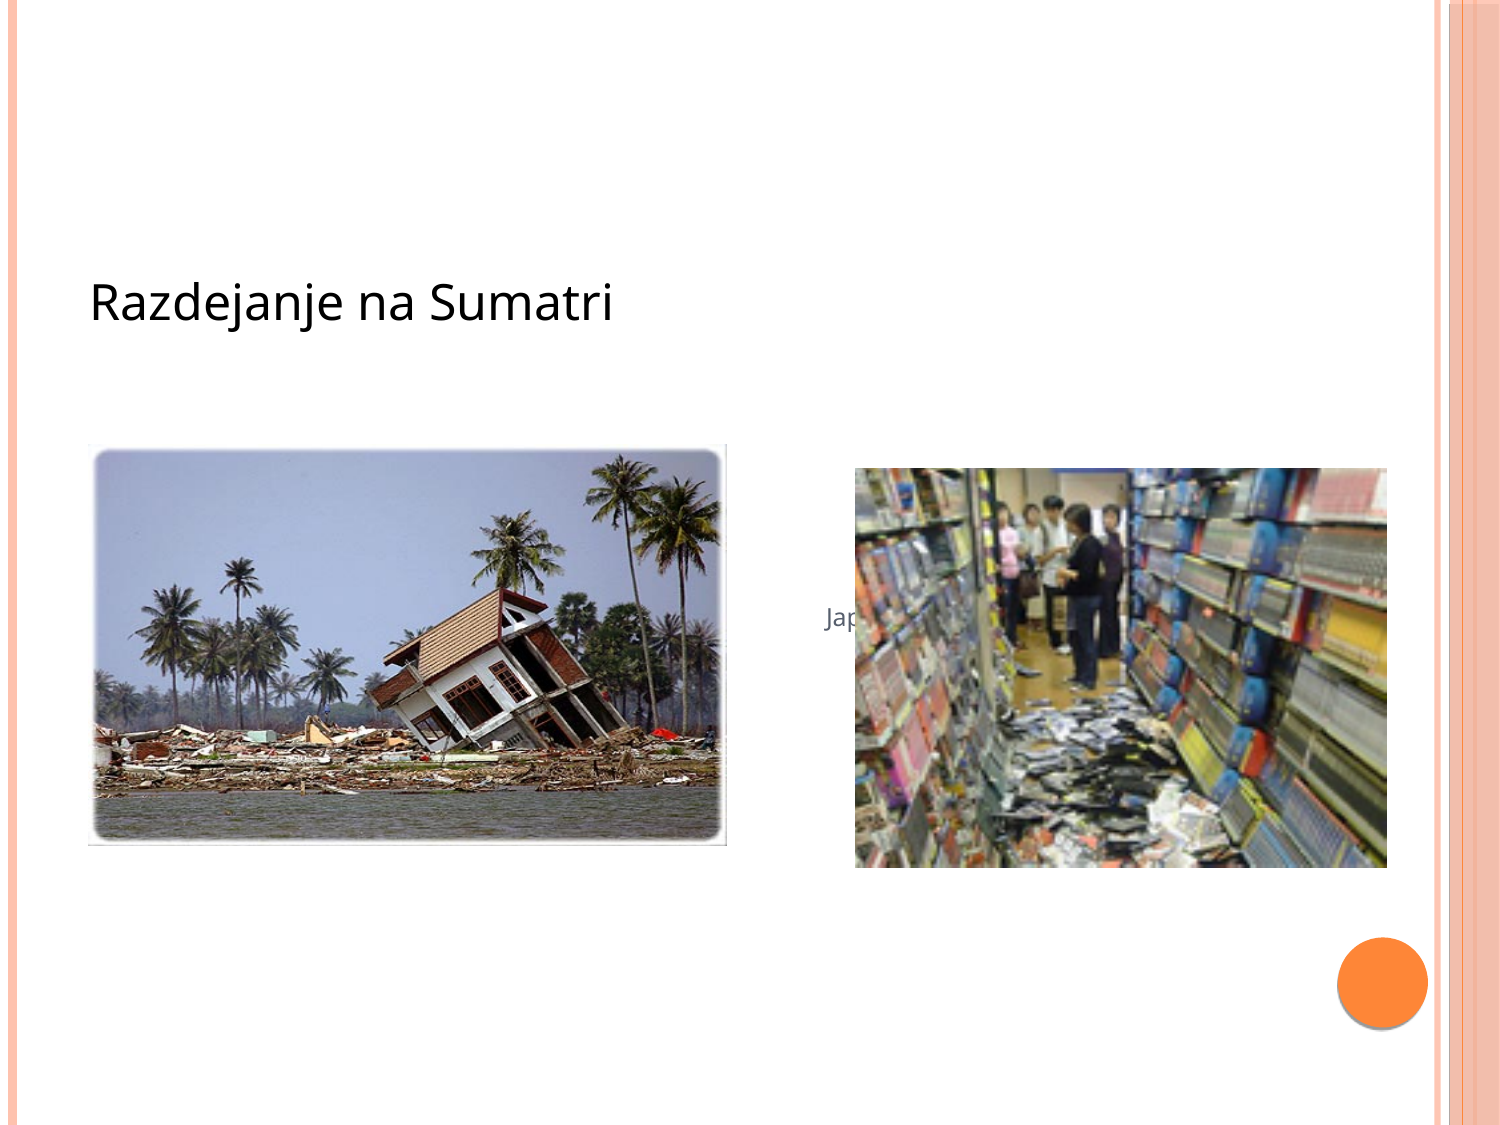

#
Razdejanje na Sumatri
Japonska knjižnica po potresu